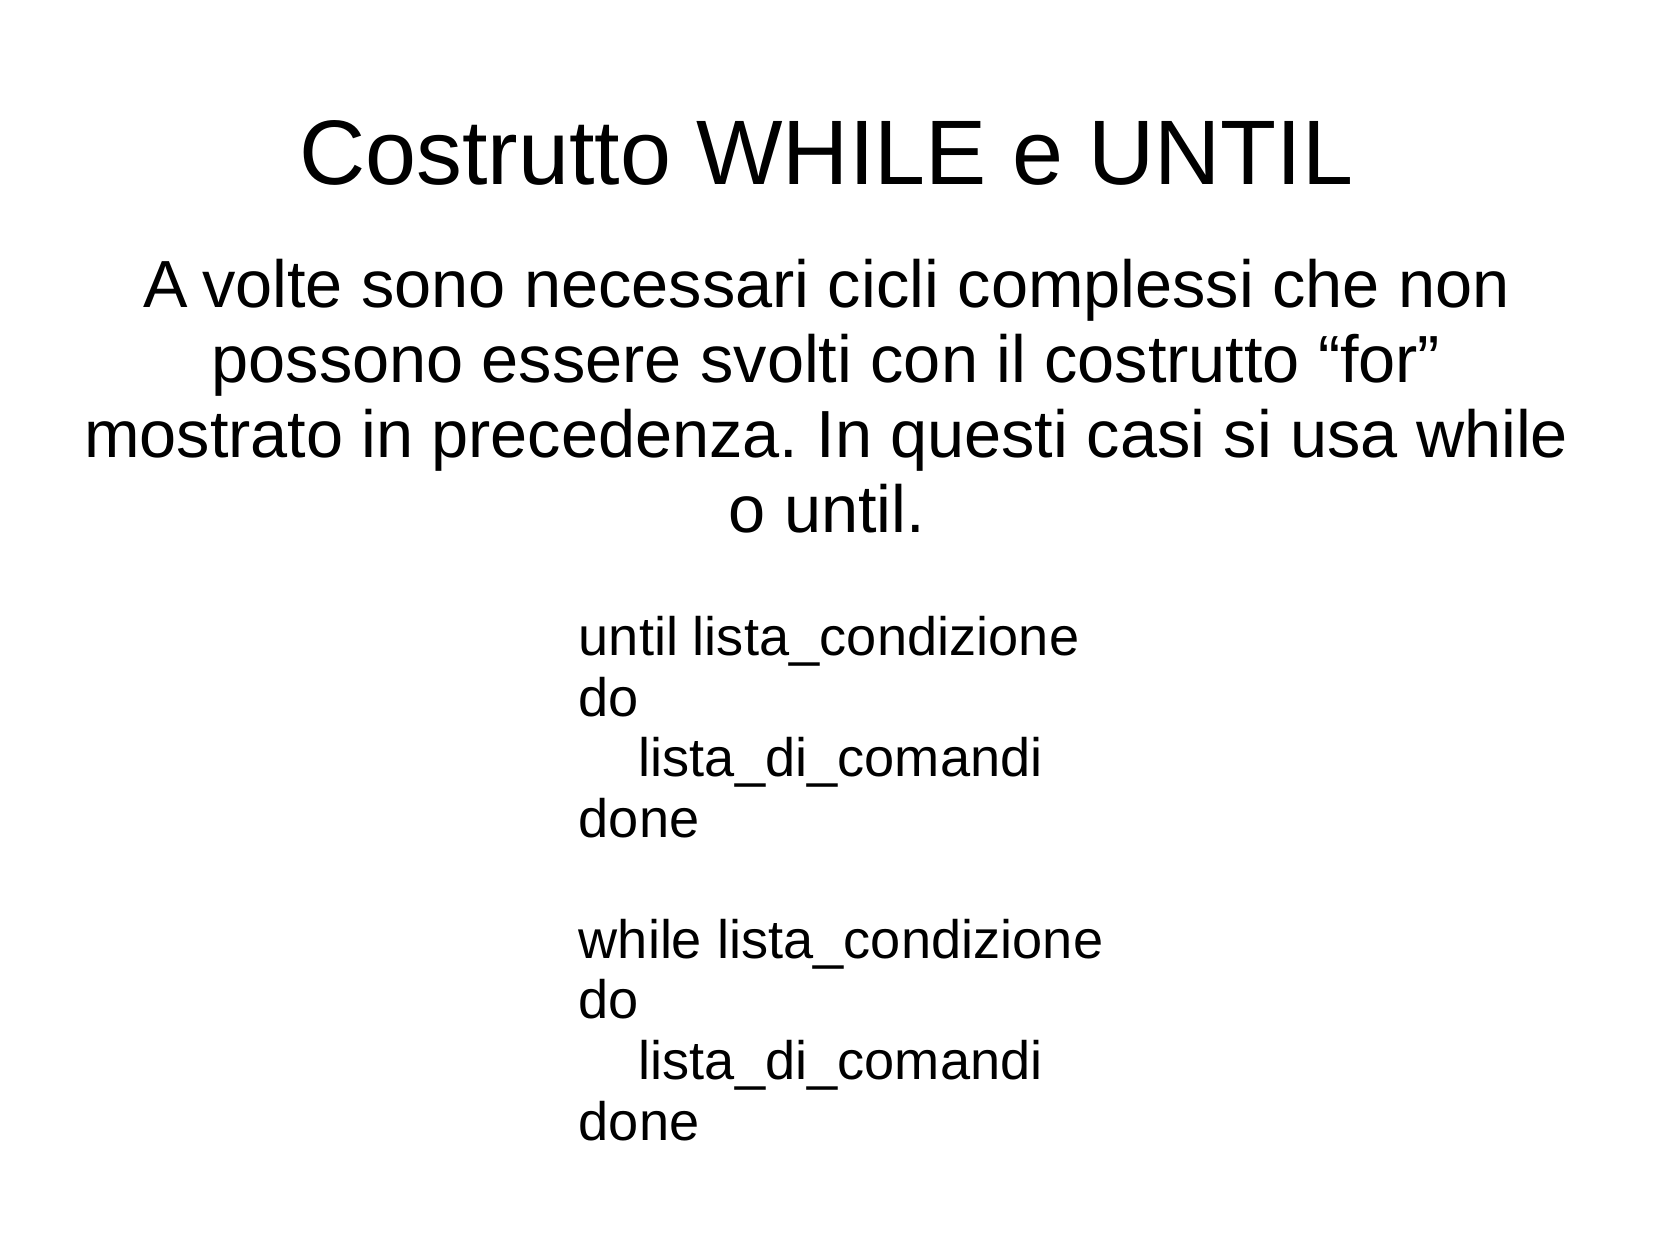

# Costrutto WHILE e UNTIL
A volte sono necessari cicli complessi che non possono essere svolti con il costrutto “for” mostrato in precedenza. In questi casi si usa while o until.
until lista_condizione
do
 lista_di_comandi
done
while lista_condizione
do
 lista_di_comandi
done